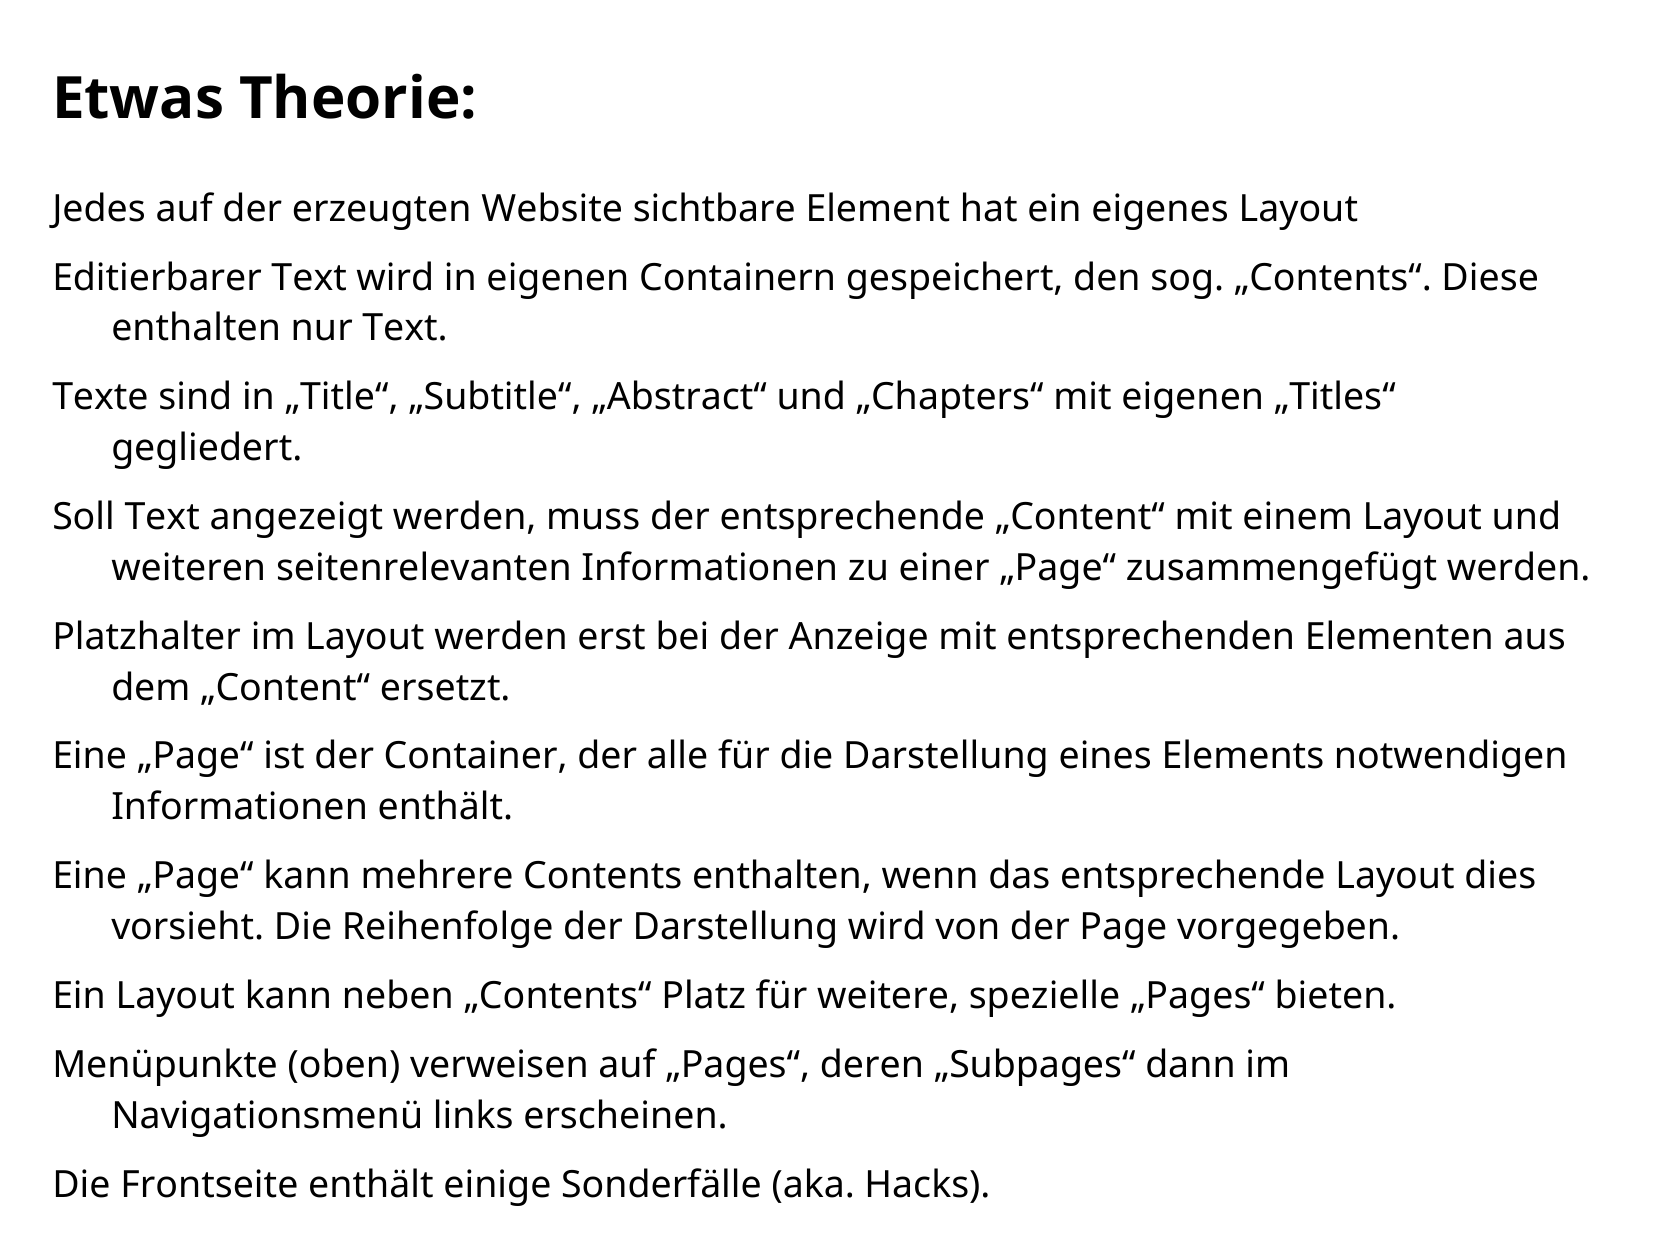

Etwas Theorie:
Jedes auf der erzeugten Website sichtbare Element hat ein eigenes Layout
Editierbarer Text wird in eigenen Containern gespeichert, den sog. „Contents“. Diese enthalten nur Text.
Texte sind in „Title“, „Subtitle“, „Abstract“ und „Chapters“ mit eigenen „Titles“ gegliedert.
Soll Text angezeigt werden, muss der entsprechende „Content“ mit einem Layout und weiteren seitenrelevanten Informationen zu einer „Page“ zusammengefügt werden.
Platzhalter im Layout werden erst bei der Anzeige mit entsprechenden Elementen aus dem „Content“ ersetzt.
Eine „Page“ ist der Container, der alle für die Darstellung eines Elements notwendigen Informationen enthält.
Eine „Page“ kann mehrere Contents enthalten, wenn das entsprechende Layout dies vorsieht. Die Reihenfolge der Darstellung wird von der Page vorgegeben.
Ein Layout kann neben „Contents“ Platz für weitere, spezielle „Pages“ bieten.
Menüpunkte (oben) verweisen auf „Pages“, deren „Subpages“ dann im Navigationsmenü links erscheinen.
Die Frontseite enthält einige Sonderfälle (aka. Hacks).